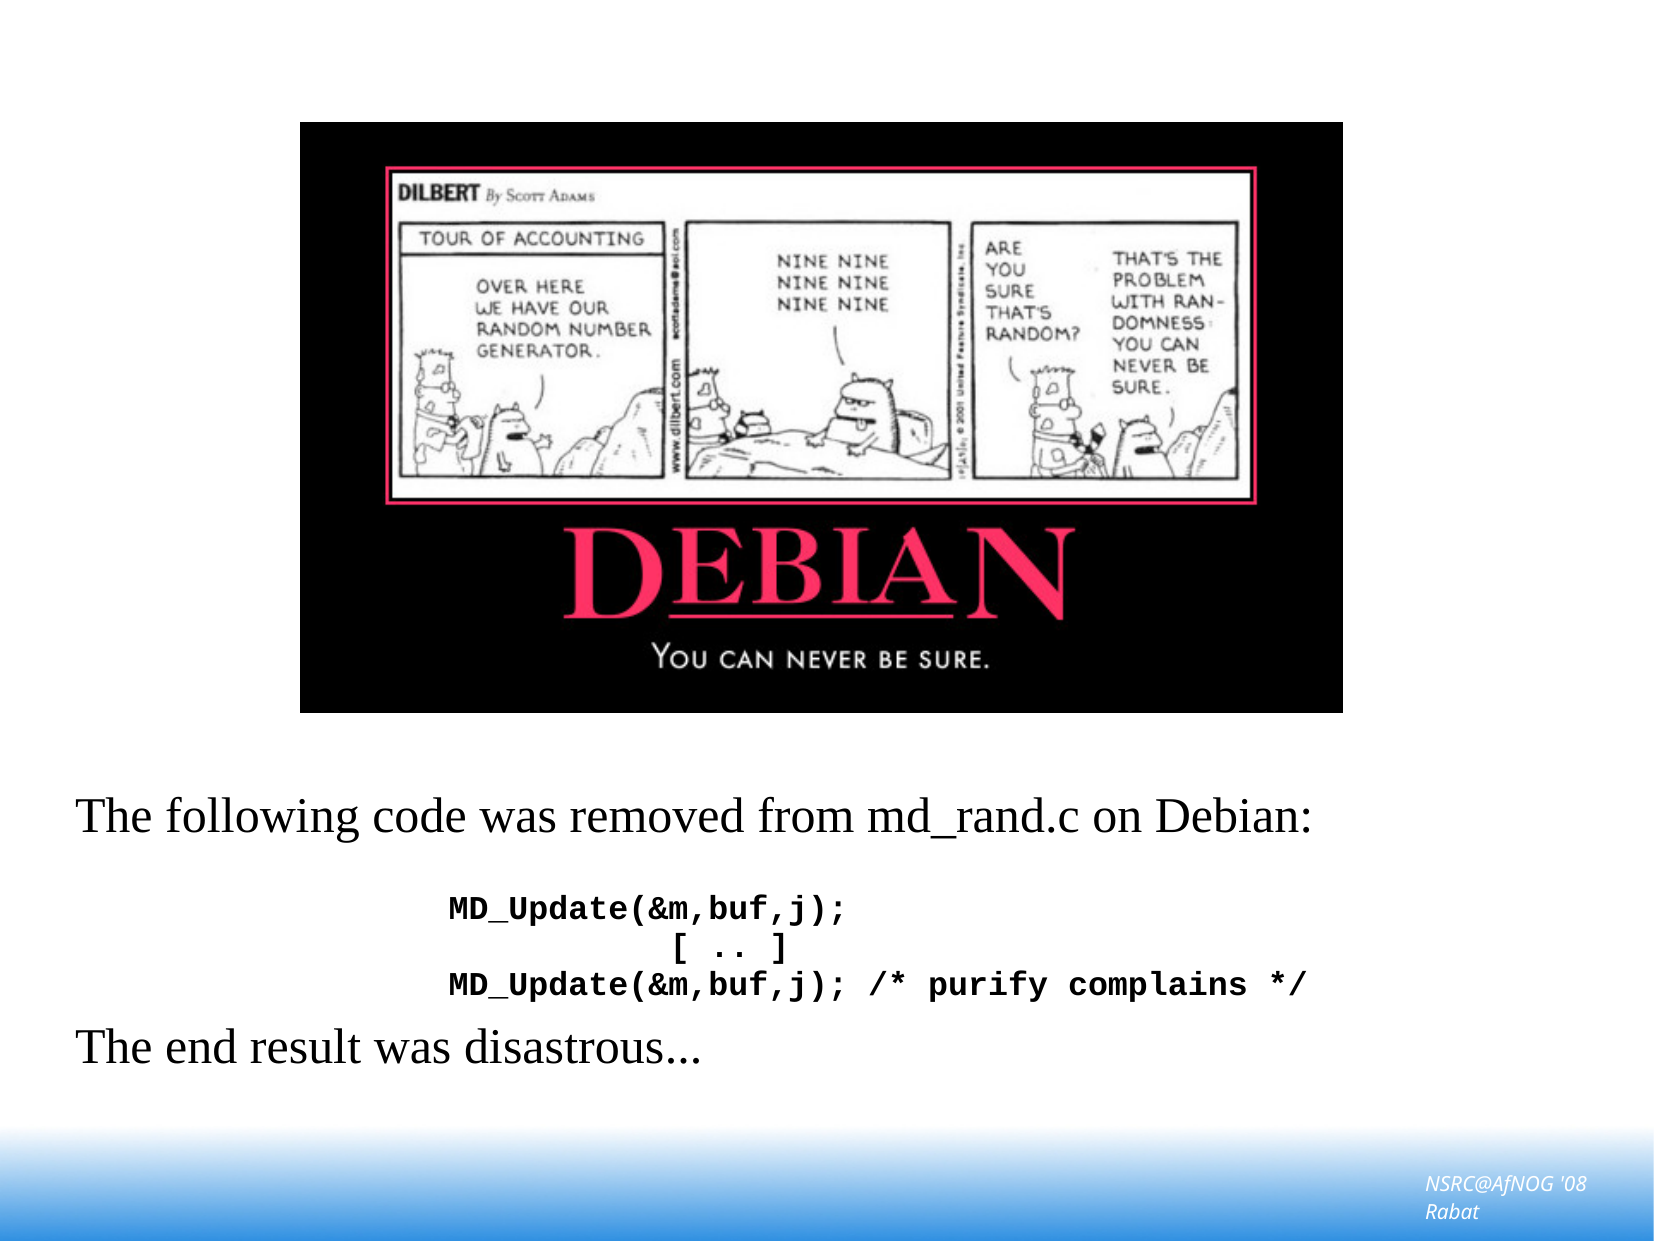

The following code was removed from md_rand.c on Debian:
The end result was disastrous...
	MD_Update(&m,buf,j);
 		[ .. ]
	MD_Update(&m,buf,j); /* purify complains */